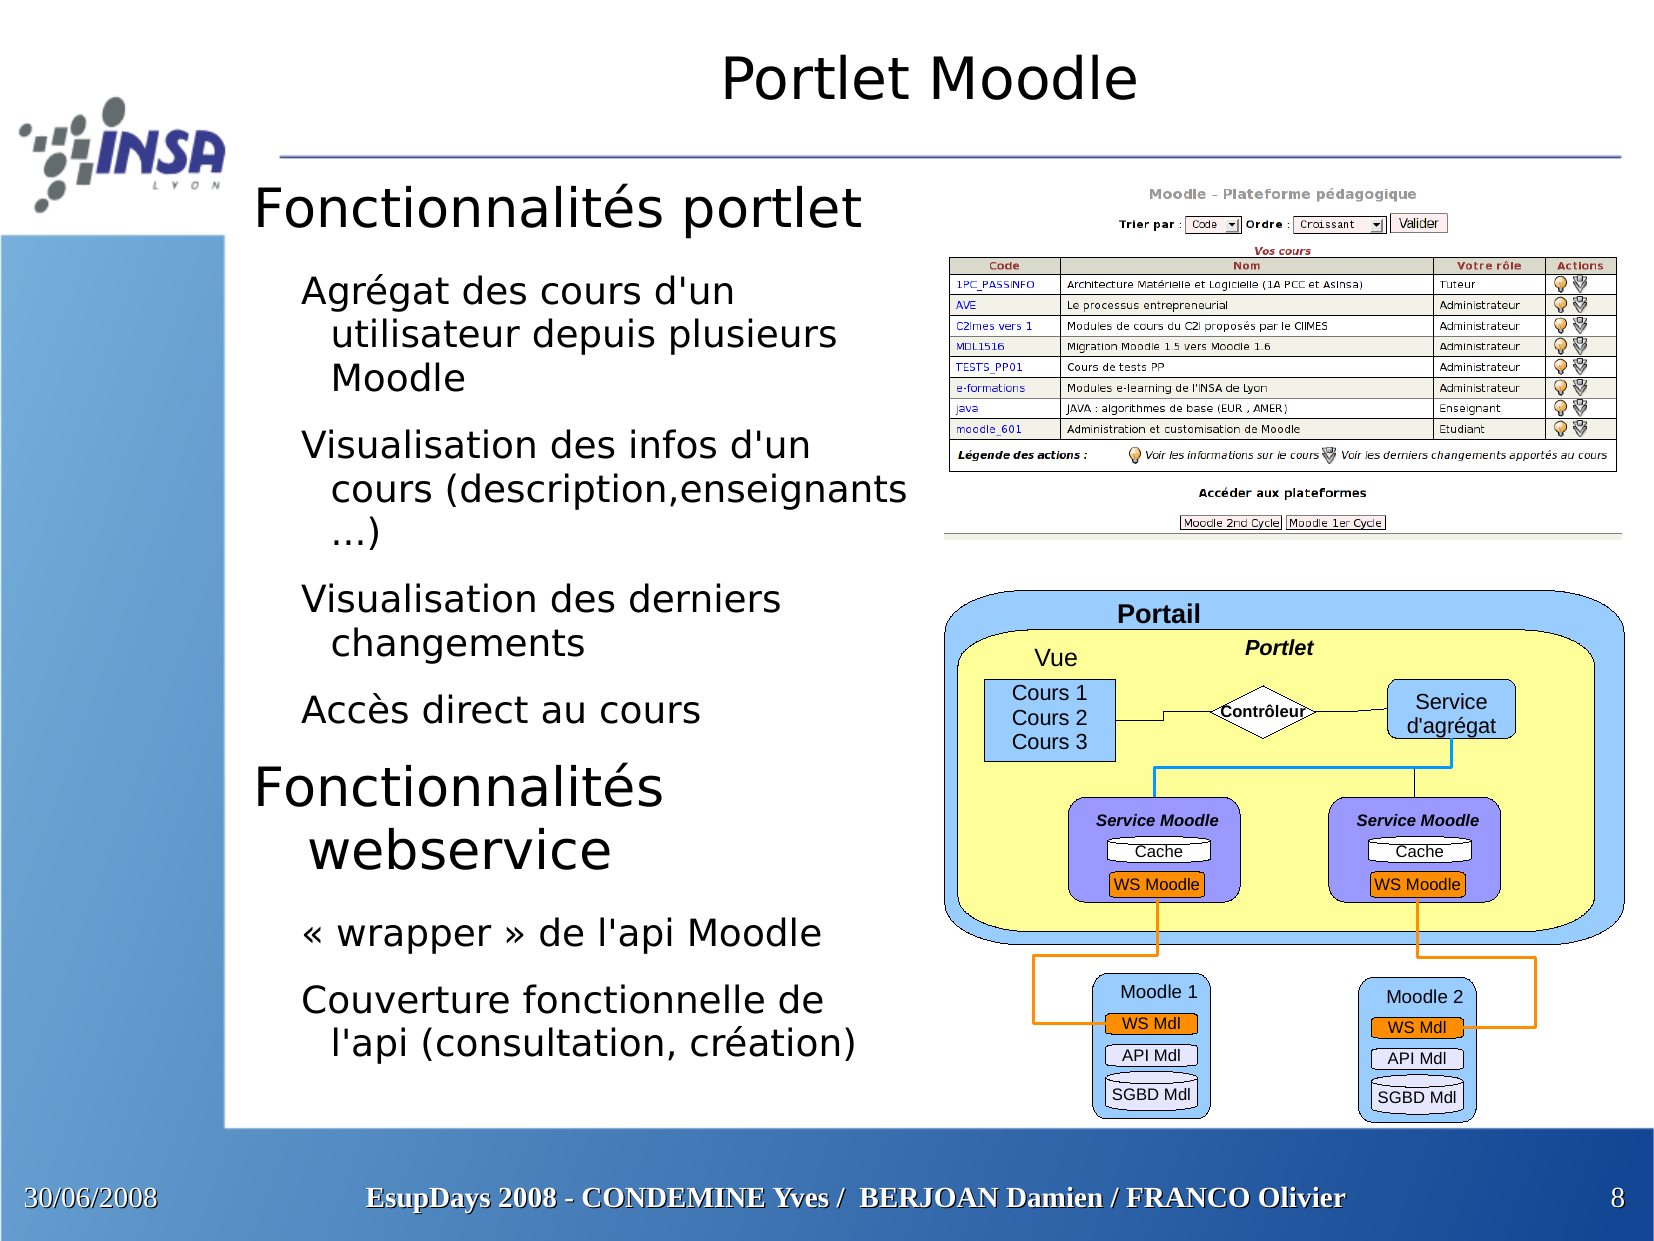

# Portlet Moodle
Fonctionnalités portlet
Agrégat des cours d'un utilisateur depuis plusieurs Moodle
Visualisation des infos d'un cours (description,enseignants ...)
Visualisation des derniers changements
Accès direct au cours
Fonctionnalités webservice
« wrapper » de l'api Moodle
Couverture fonctionnelle de l'api (consultation, création)
Portail
Portlet
Vue
Cours 1
Cours 2
Cours 3
Service d'agrégat
Contrôleur
Service Moodle
Service Moodle
Cache
Cache
WS Moodle
WS Moodle
Moodle 1
Moodle 2
WS Mdl
WS Mdl
API Mdl
API Mdl
SGBD Mdl
SGBD Mdl
30/06/2008
EsupDays 2008 - CONDEMINE Yves / BERJOAN Damien / FRANCO Olivier
8